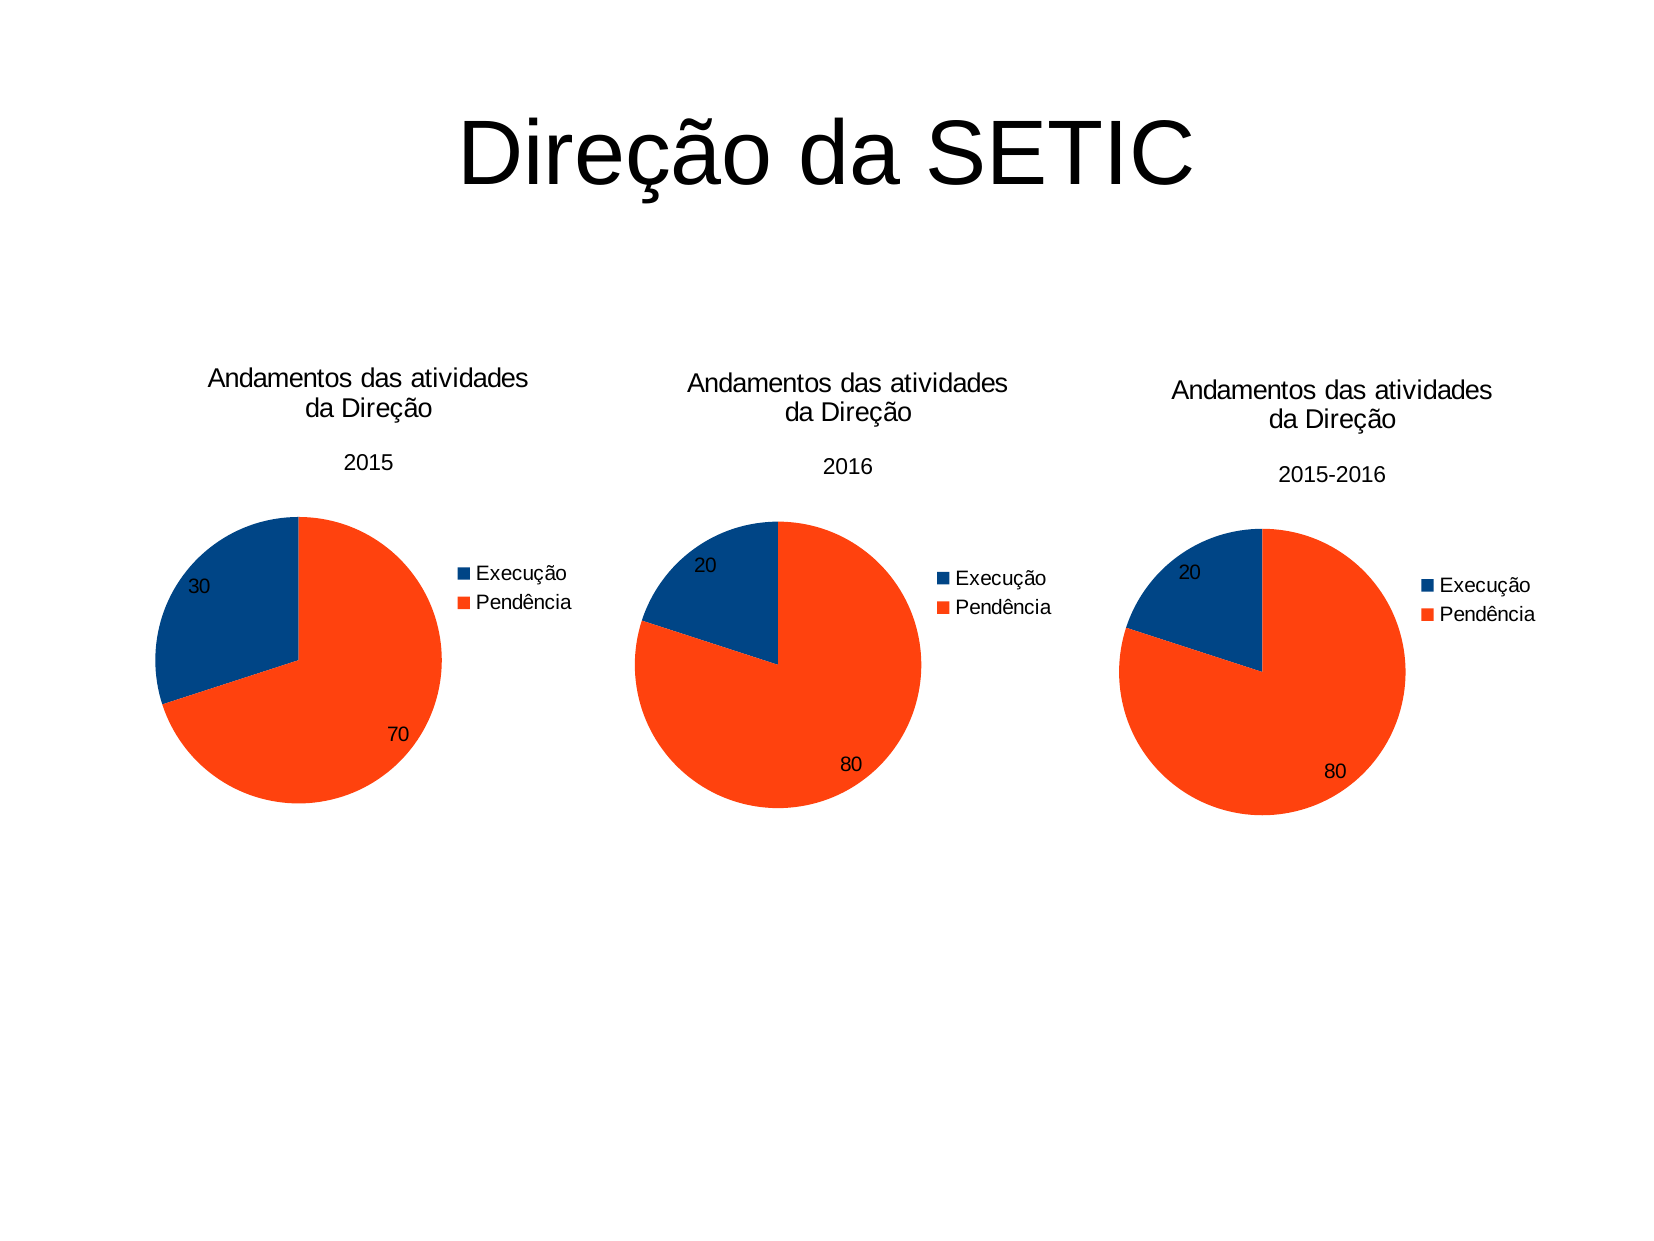

# Direção da SETIC
### Chart: Andamentos das atividades da Direção
2015
| Category | Coluna 1 |
|---|---|
| Execução | 30.0 |
| Pendência | 70.0 |
### Chart: Andamentos das atividades da Direção
2016
| Category | Coluna 1 |
|---|---|
| Execução | 20.0 |
| Pendência | 80.0 |
### Chart: Andamentos das atividades da Direção
2015-2016
| Category | Coluna 1 |
|---|---|
| Execução | 20.0 |
| Pendência | 80.0 |